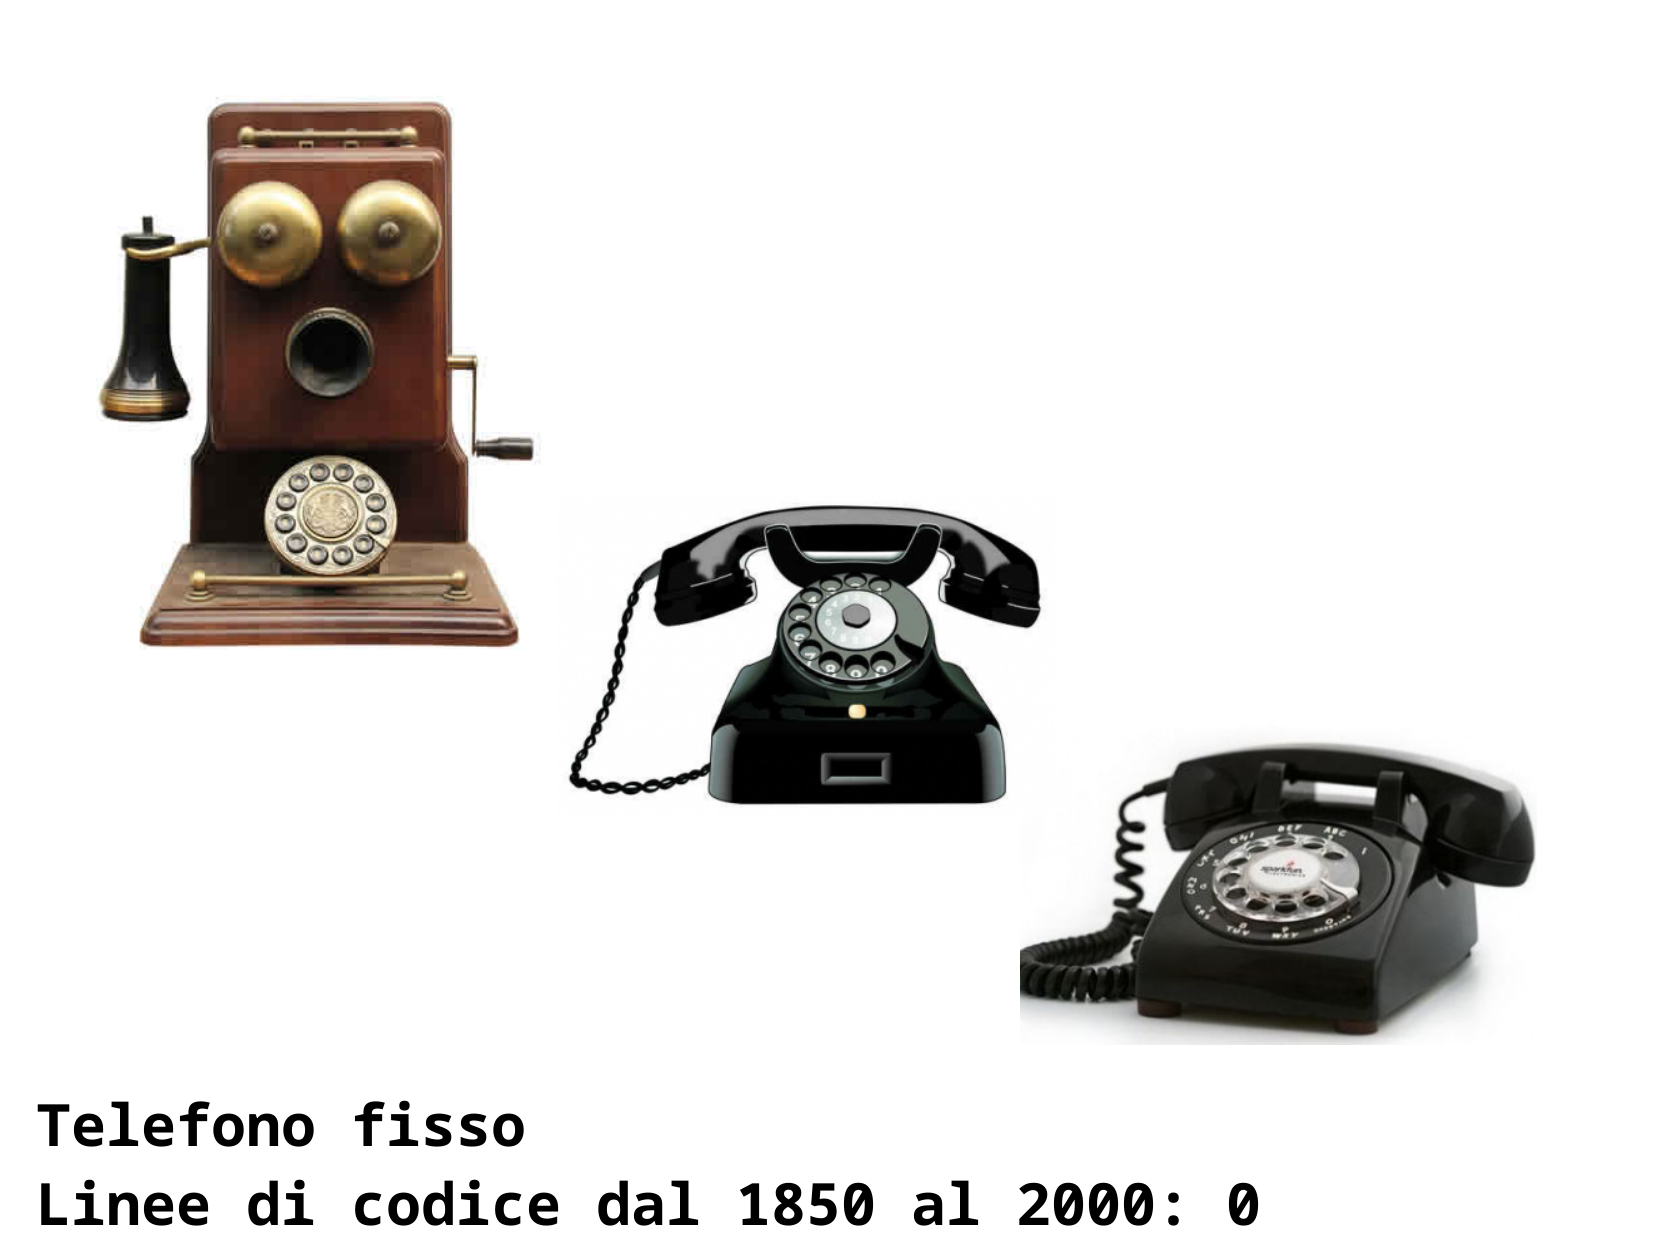

Telefono fisso
Linee di codice dal 1850 al 2000: 0